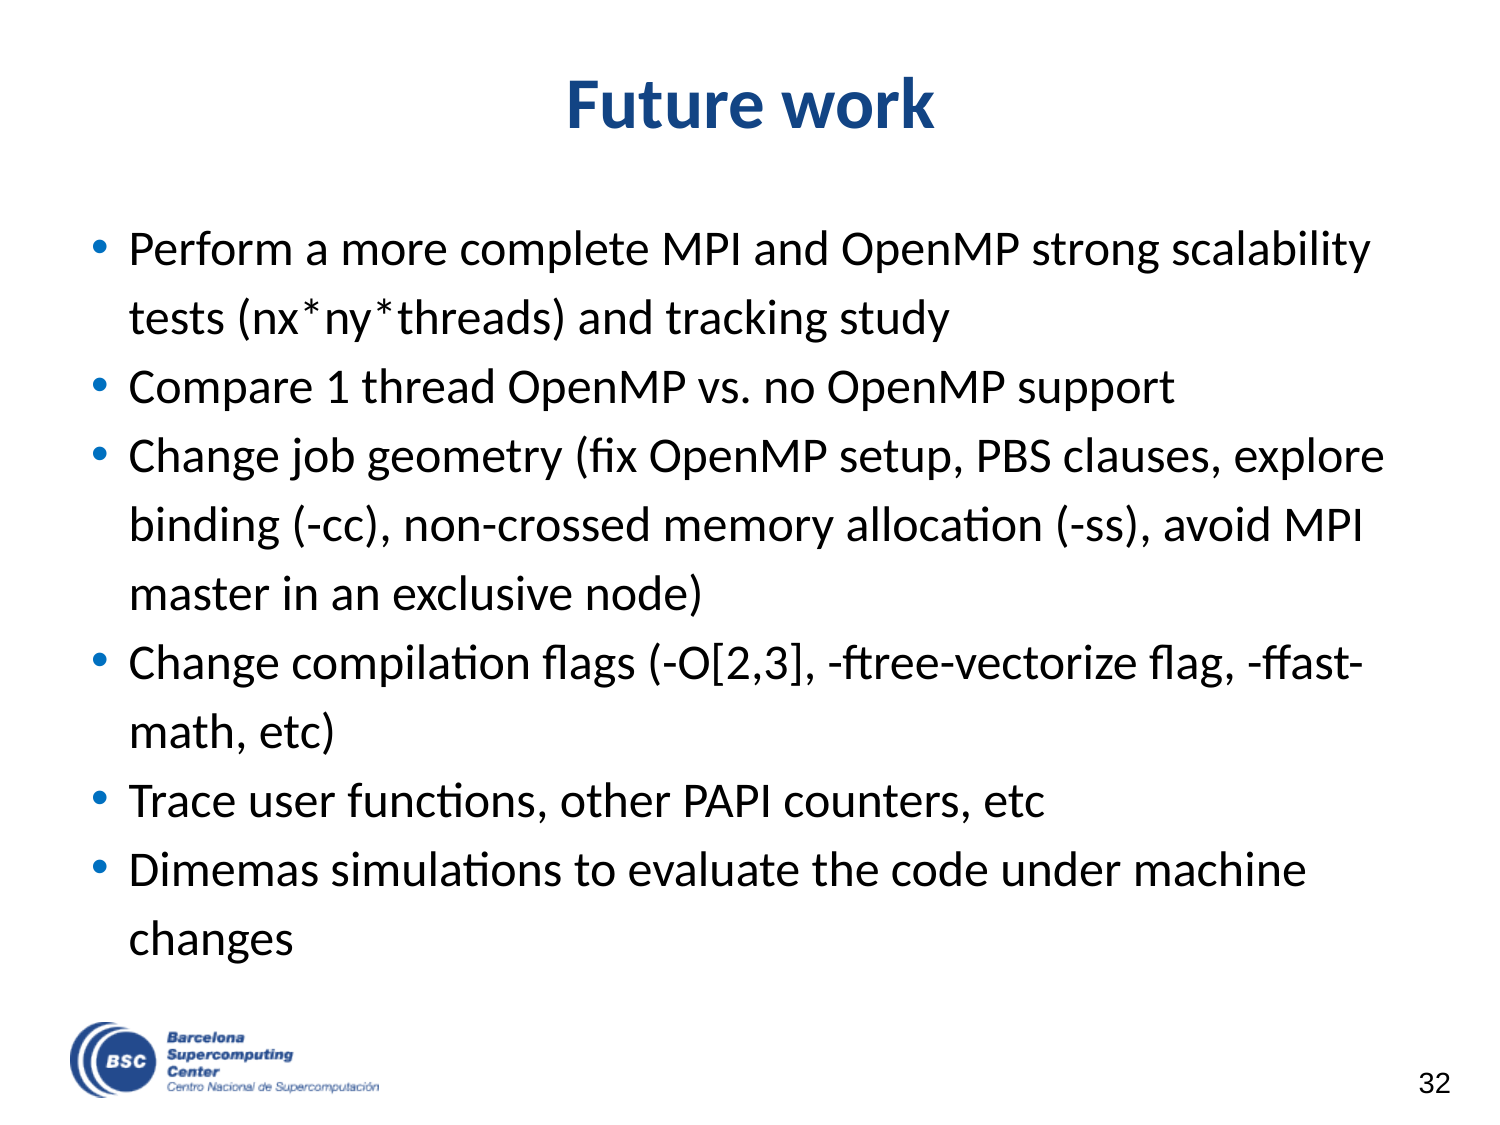

# Future work
Perform a more complete MPI and OpenMP strong scalability tests (nx*ny*threads) and tracking study
Compare 1 thread OpenMP vs. no OpenMP support
Change job geometry (fix OpenMP setup, PBS clauses, explore binding (-cc), non-crossed memory allocation (-ss), avoid MPI master in an exclusive node)
Change compilation flags (-O[2,3], -ftree-vectorize flag, -ffast-math, etc)
Trace user functions, other PAPI counters, etc
Dimemas simulations to evaluate the code under machine changes